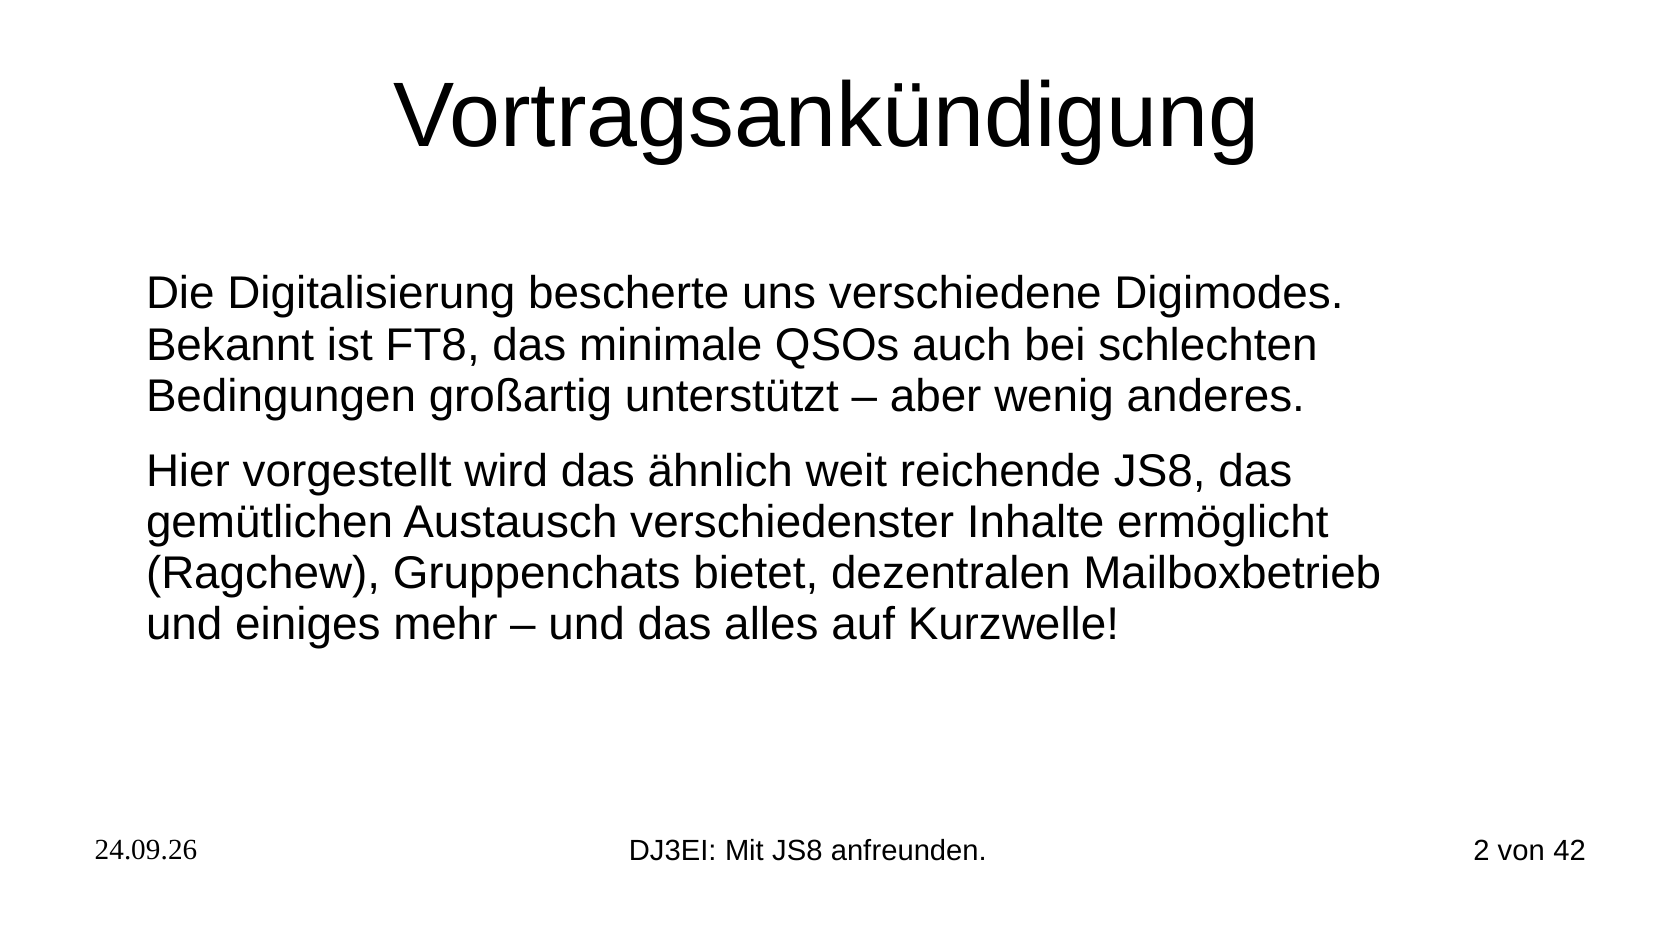

# Vortragsankündigung
Die Digitalisierung bescherte uns verschiedene Digimodes. Bekannt ist FT8, das minimale QSOs auch bei schlechten Bedingungen großartig unterstützt – aber wenig anderes.
Hier vorgestellt wird das ähnlich weit reichende JS8, das gemütlichen Austausch verschiedenster Inhalte ermöglicht (Ragchew), Gruppenchats bietet, dezentralen Mailboxbetrieb
und einiges mehr – und das alles auf Kurzwelle!
2